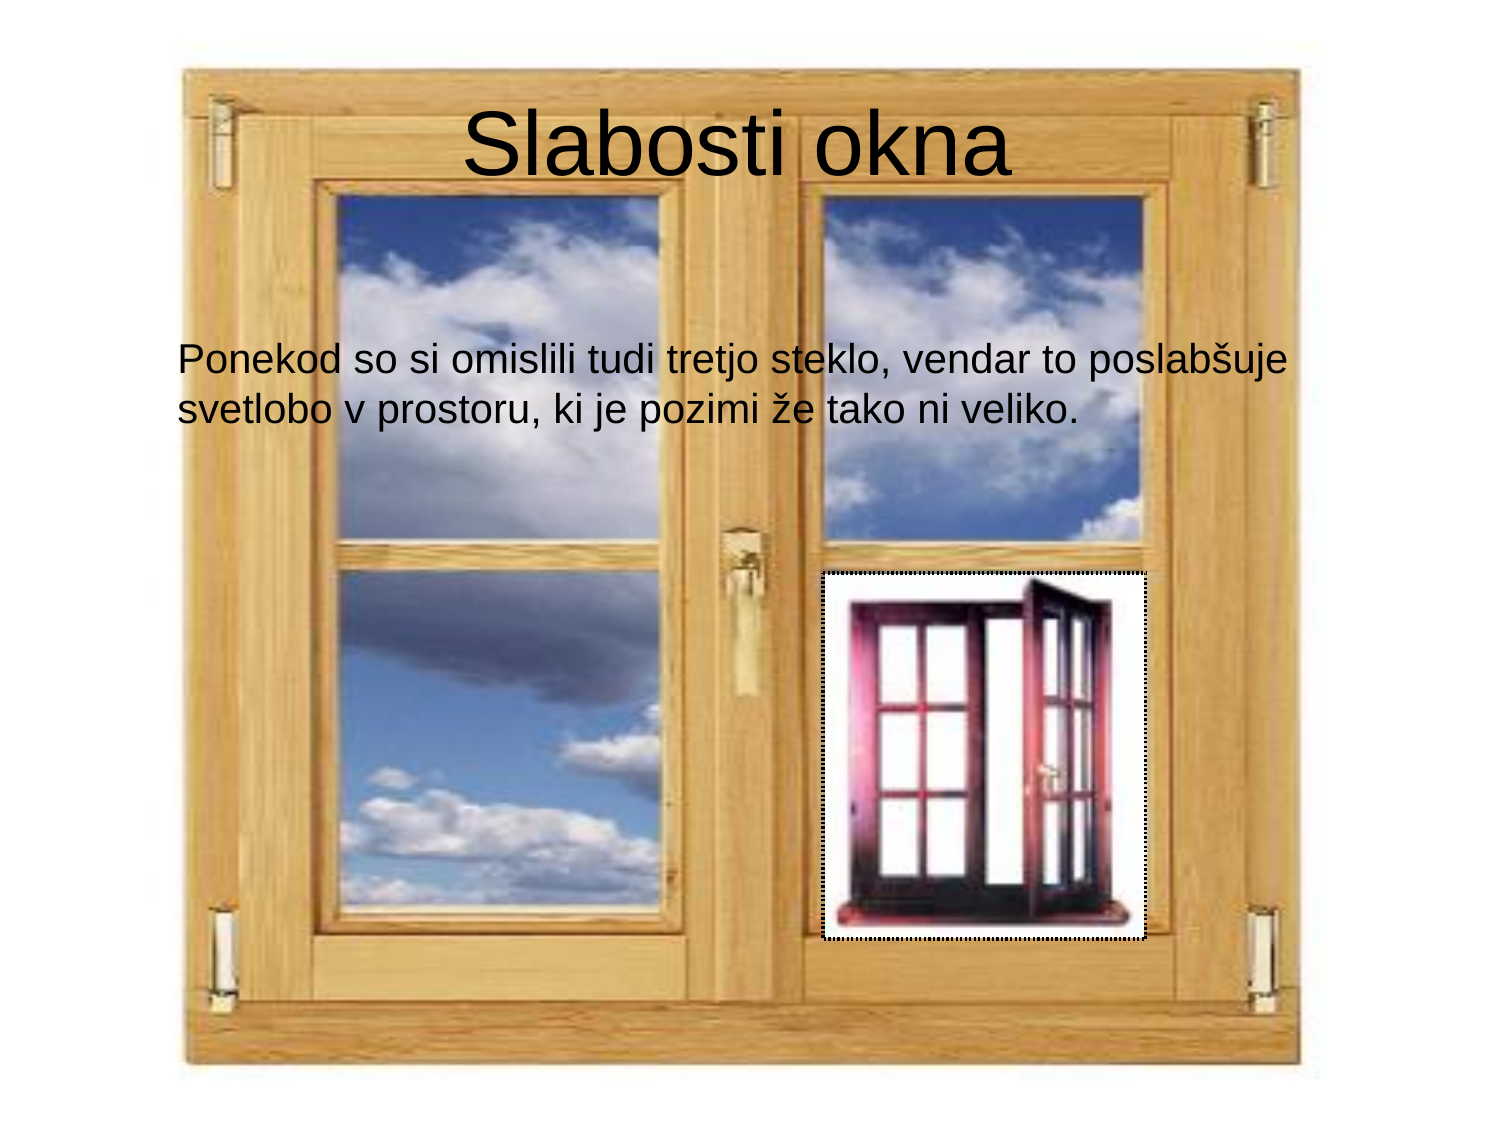

# Slabosti okna
Ponekod so si omislili tudi tretjo steklo, vendar to poslabšuje svetlobo v prostoru, ki je pozimi že tako ni veliko.